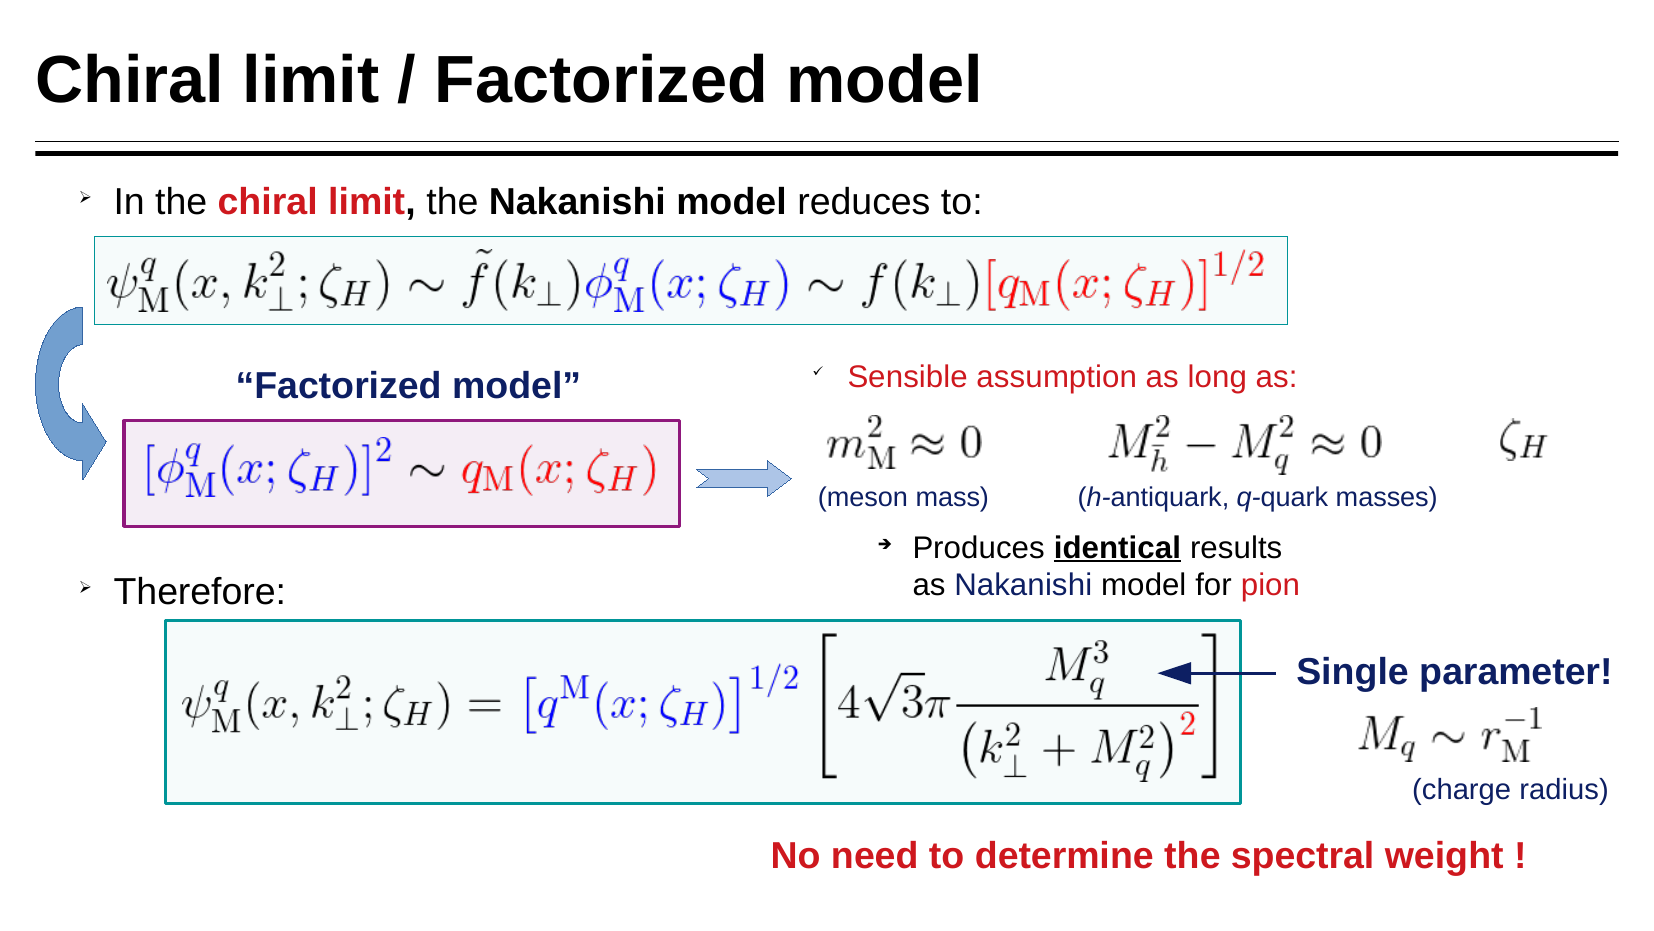

Chiral limit / Factorized model
In the chiral limit, the Nakanishi model reduces to:
Sensible assumption as long as:
“Factorized model”
(meson mass)
(h-antiquark, q-quark masses)
Produces identical results
as Nakanishi model for pion
Therefore:
Single parameter!
(charge radius)
No need to determine the spectral weight !